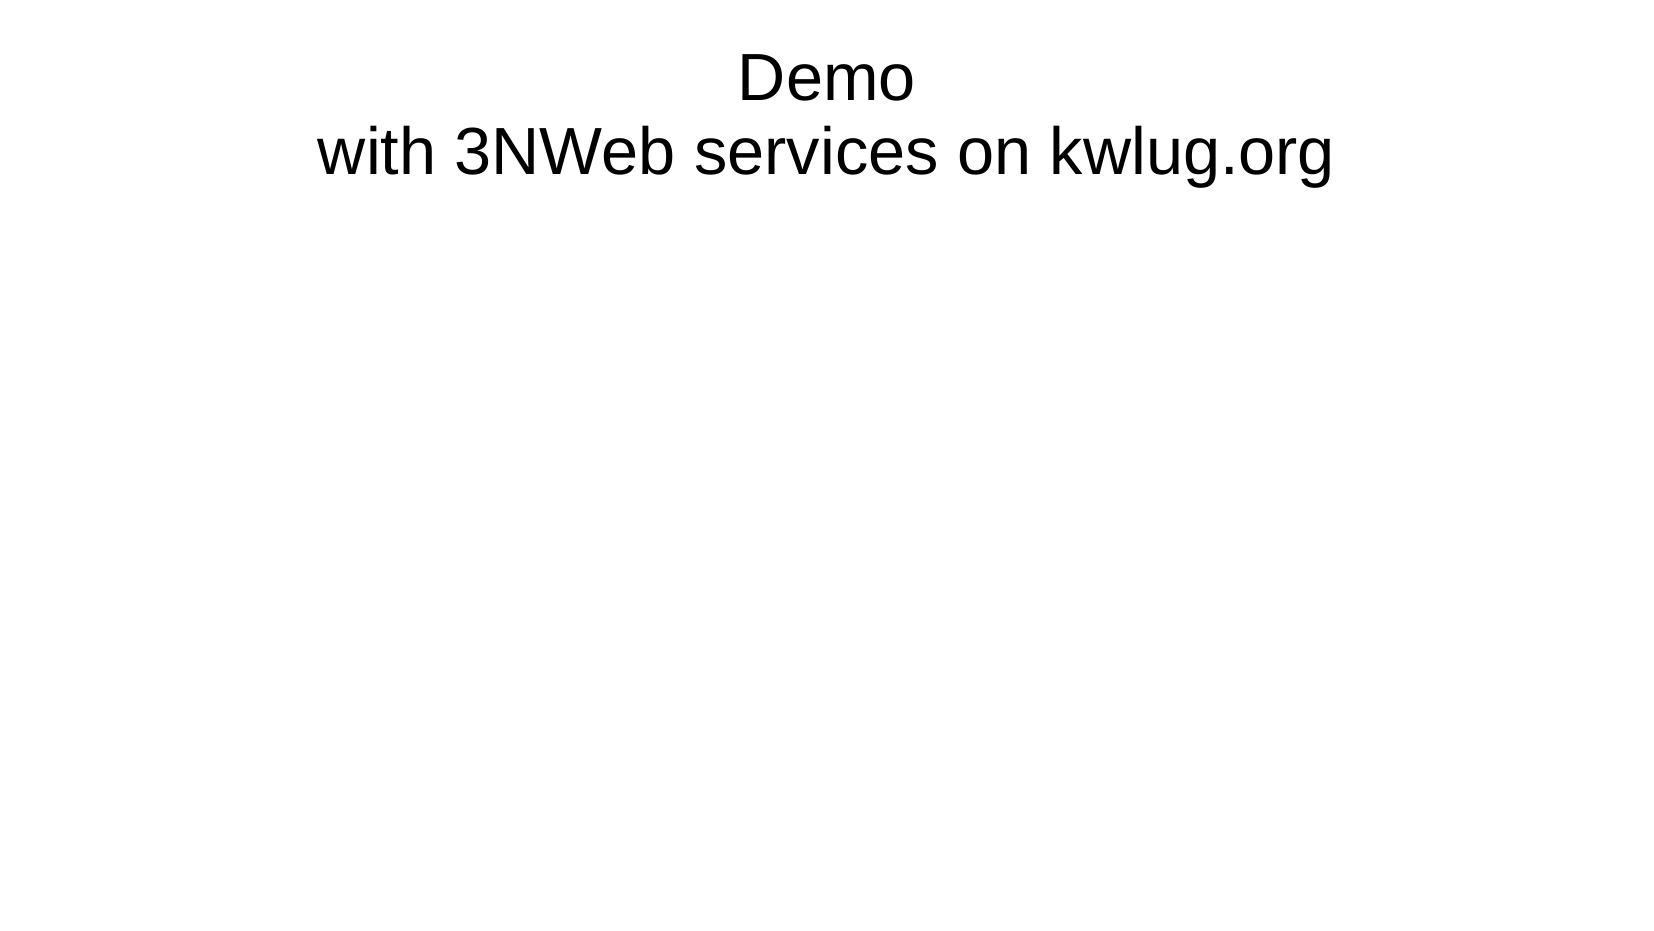

# Demo with 3NWeb services on kwlug.org